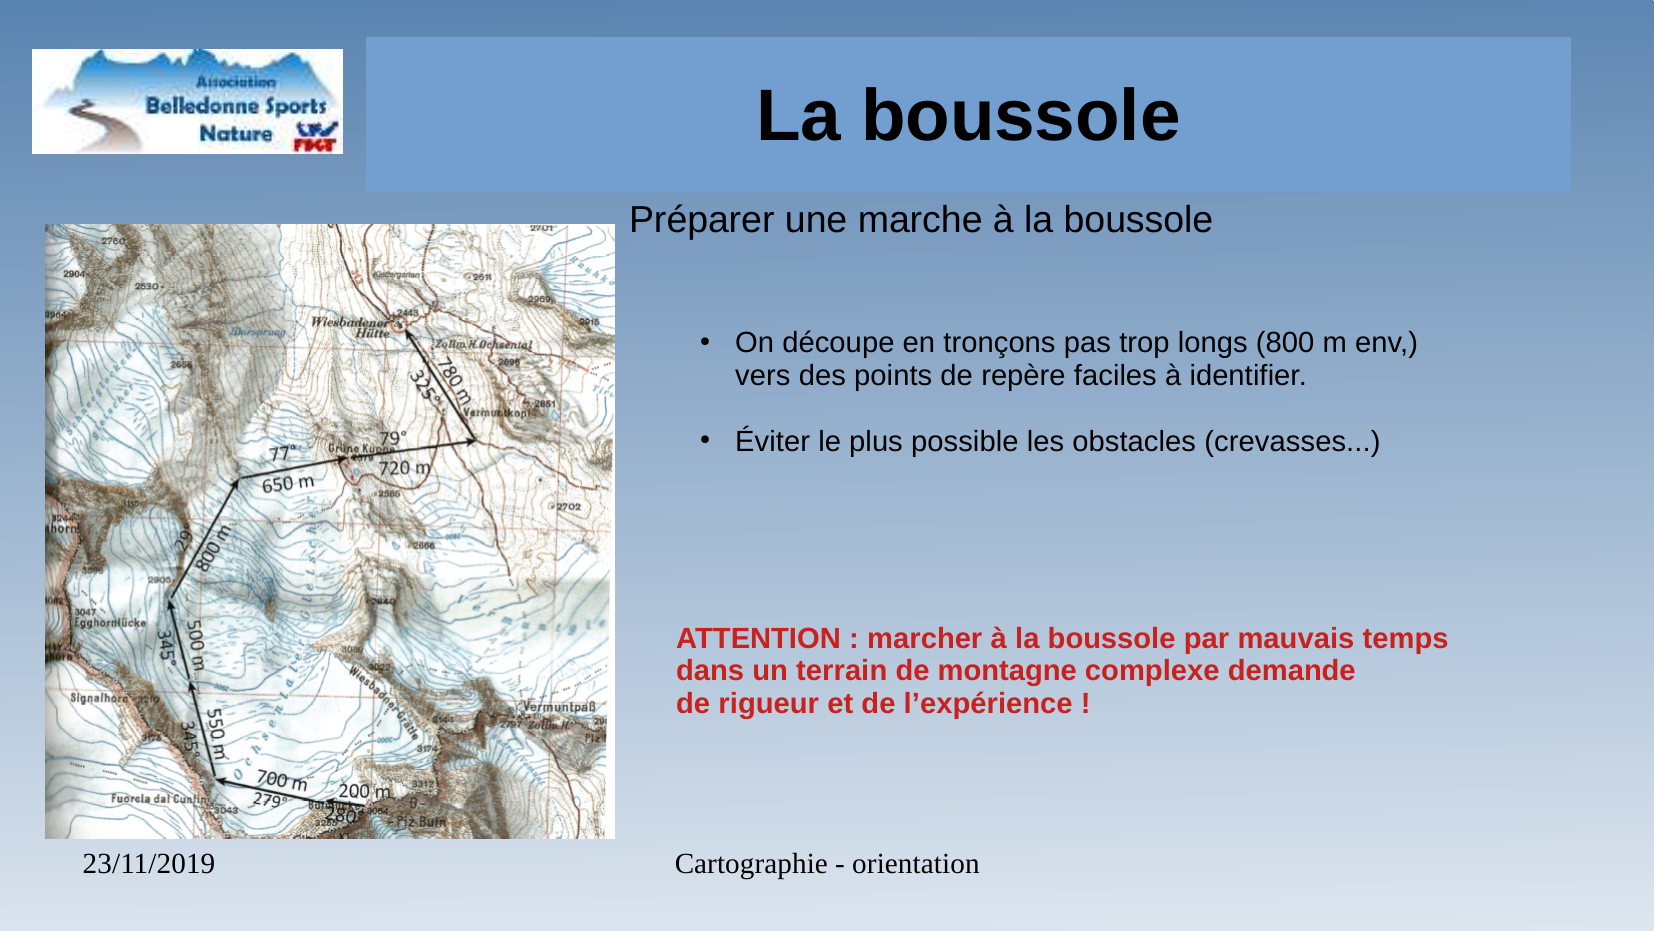

# La boussole
Préparer une marche à la boussole
On découpe en tronçons pas trop longs (800 m env,)
vers des points de repère faciles à identifier.
Éviter le plus possible les obstacles (crevasses...)
ATTENTION : marcher à la boussole par mauvais temps
dans un terrain de montagne complexe demande
de rigueur et de l’expérience !